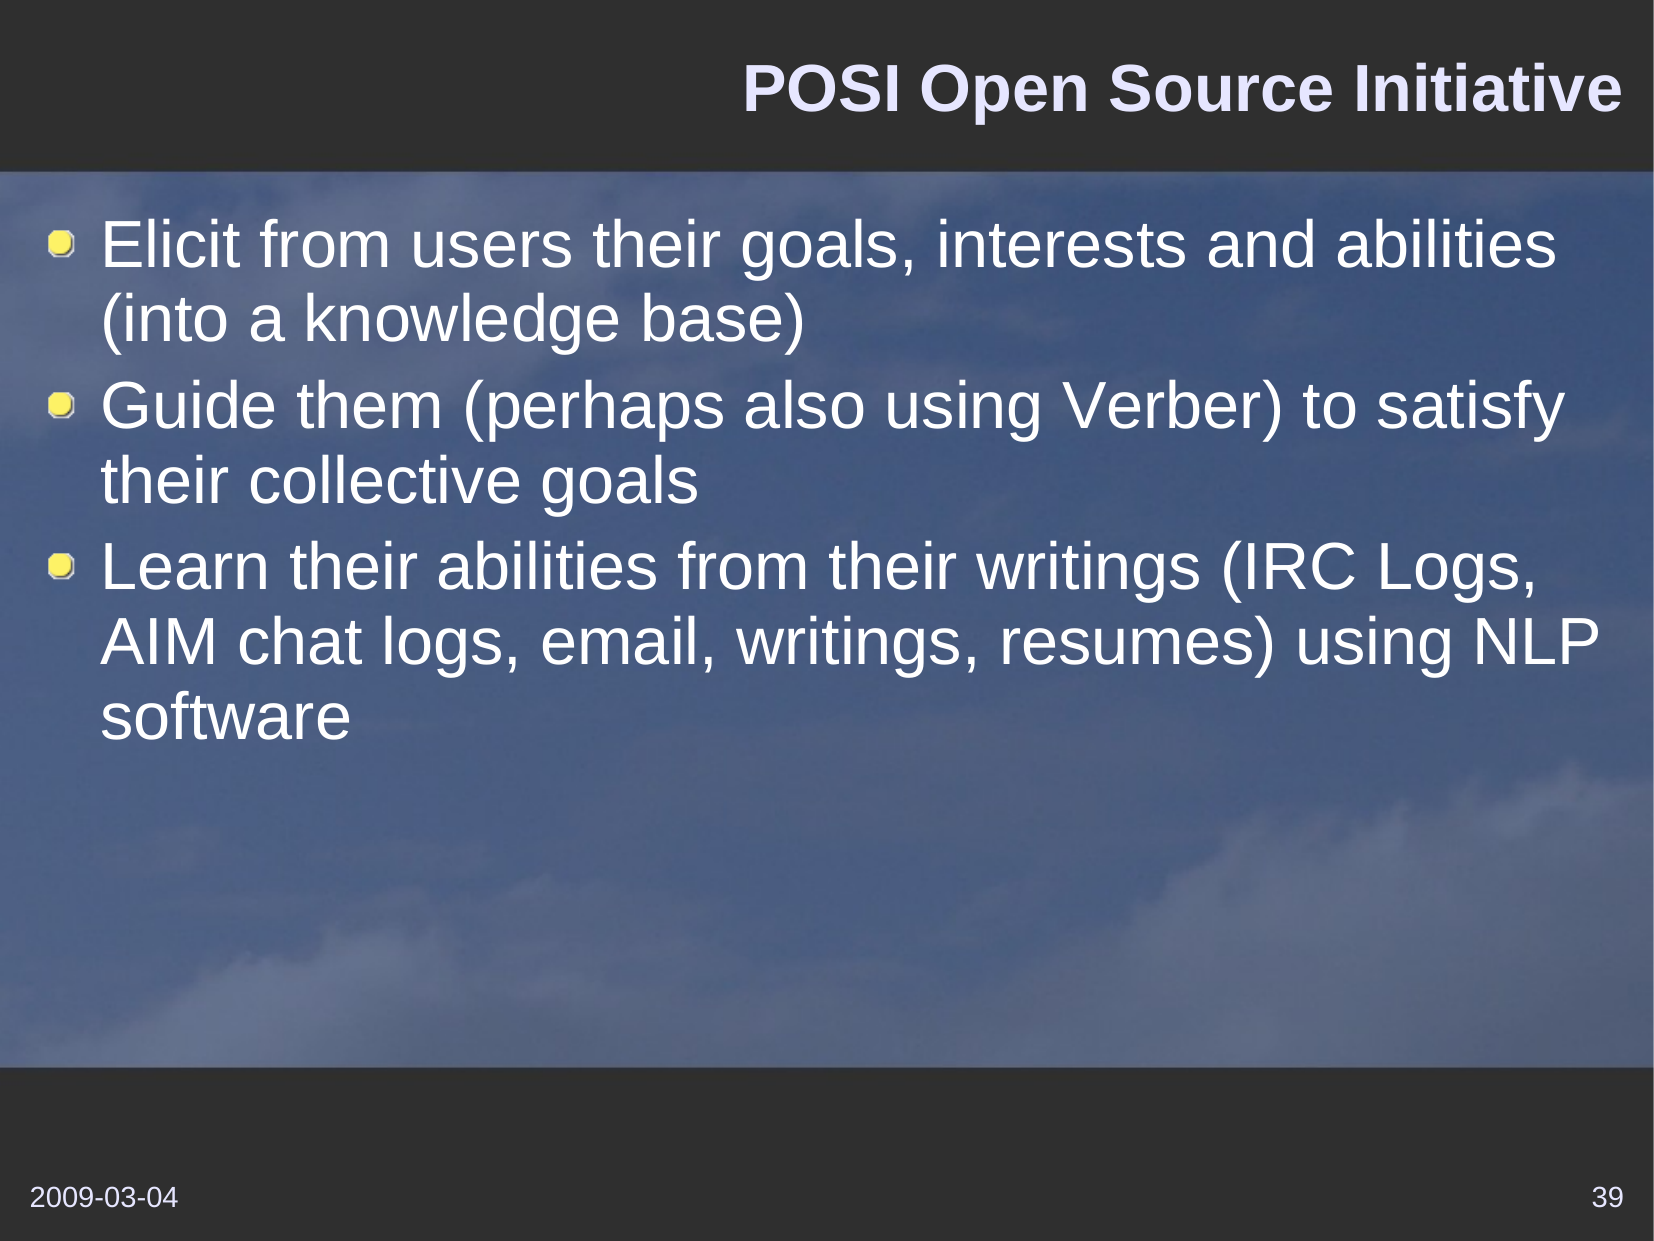

# POSI Open Source Initiative
Elicit from users their goals, interests and abilities (into a knowledge base)
Guide them (perhaps also using Verber) to satisfy their collective goals
Learn their abilities from their writings (IRC Logs, AIM chat logs, email, writings, resumes) using NLP software
2009-03-04
39